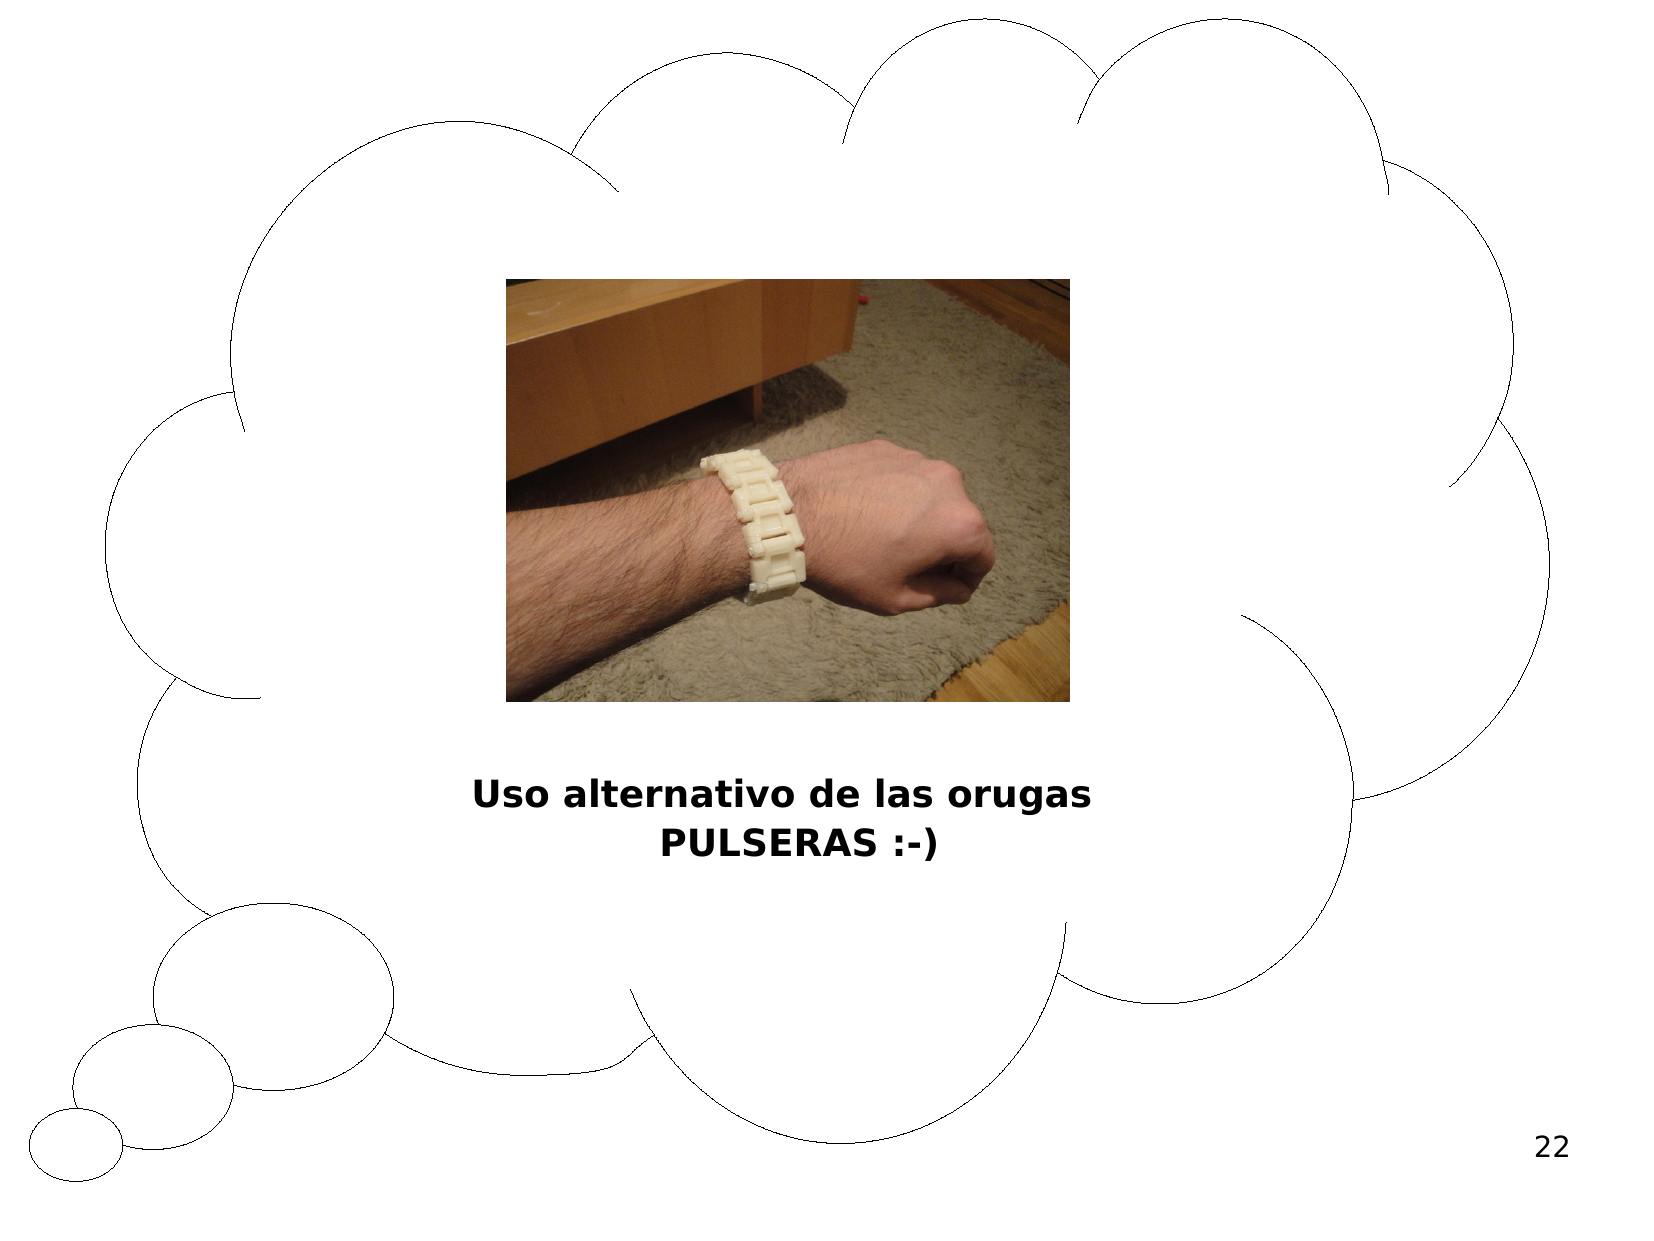

Uso alternativo de las orugas
PULSERAS :-)
22